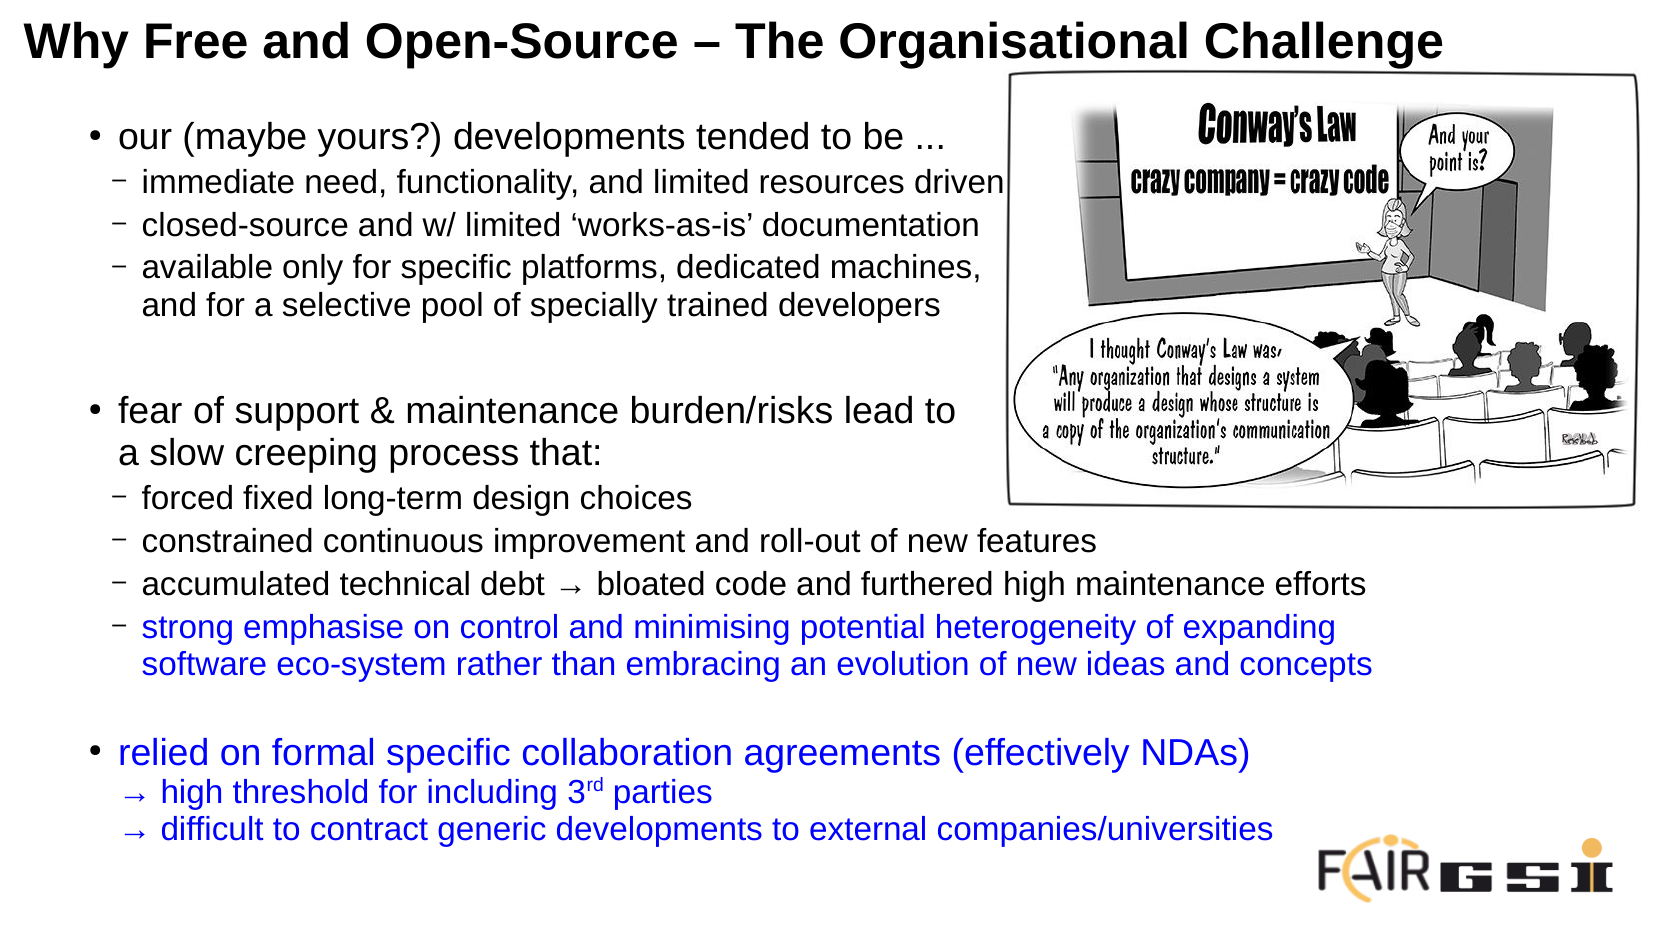

# Why Free and Open-Source – The Organisational Challenge
our (maybe yours?) developments tended to be ...
immediate need, functionality, and limited resources driven
closed-source and w/ limited ‘works-as-is’ documentation
available only for specific platforms, dedicated machines,
and for a selective pool of specially trained developers
fear of support & maintenance burden/risks lead to
a slow creeping process that:
forced fixed long-term design choices
constrained continuous improvement and roll-out of new features
accumulated technical debt → bloated code and furthered high maintenance efforts
strong emphasise on control and minimising potential heterogeneity of expanding
software eco-system rather than embracing an evolution of new ideas and concepts
relied on formal specific collaboration agreements (effectively NDAs)
→ high threshold for including 3rd parties
→ difficult to contract generic developments to external companies/universities